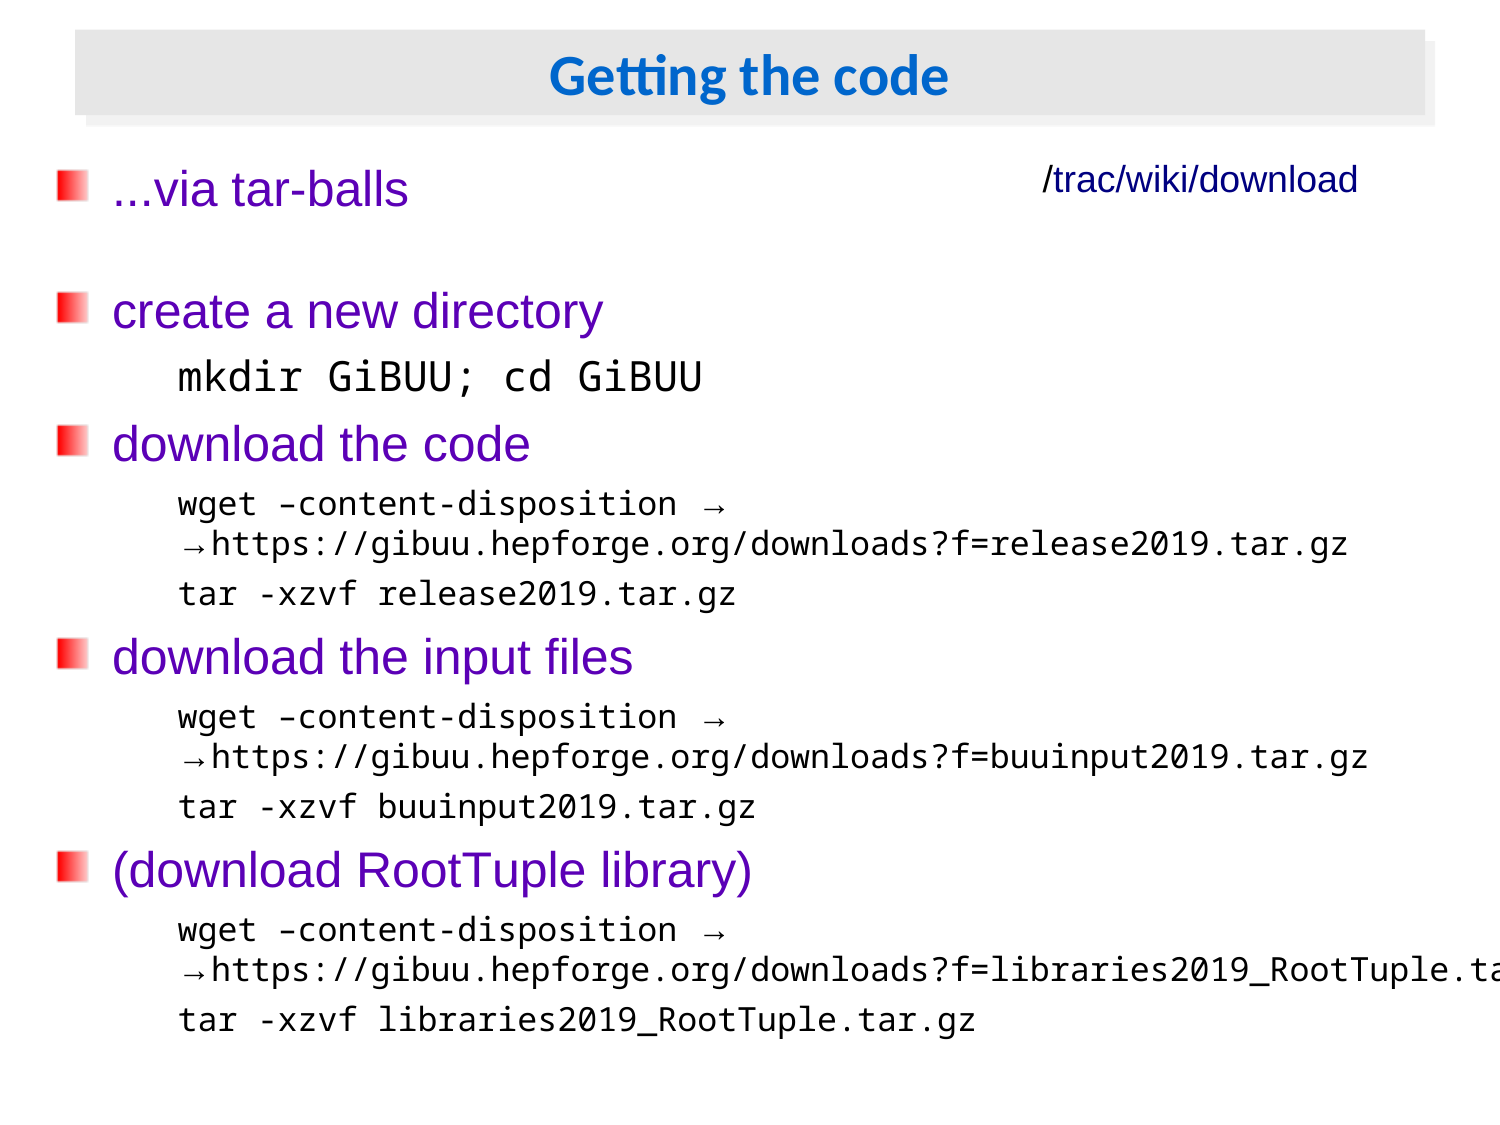

# Getting the code
/trac/wiki/download
...via tar-balls
create a new directory
mkdir GiBUU; cd GiBUU
download the code
wget –content-disposition →
→https://gibuu.hepforge.org/downloads?f=release2019.tar.gz
tar -xzvf release2019.tar.gz
download the input files
wget –content-disposition →
→https://gibuu.hepforge.org/downloads?f=buuinput2019.tar.gz
tar -xzvf buuinput2019.tar.gz
(download RootTuple library)
wget –content-disposition →
→https://gibuu.hepforge.org/downloads?f=libraries2019_RootTuple.tar.gz
tar -xzvf libraries2019_RootTuple.tar.gz